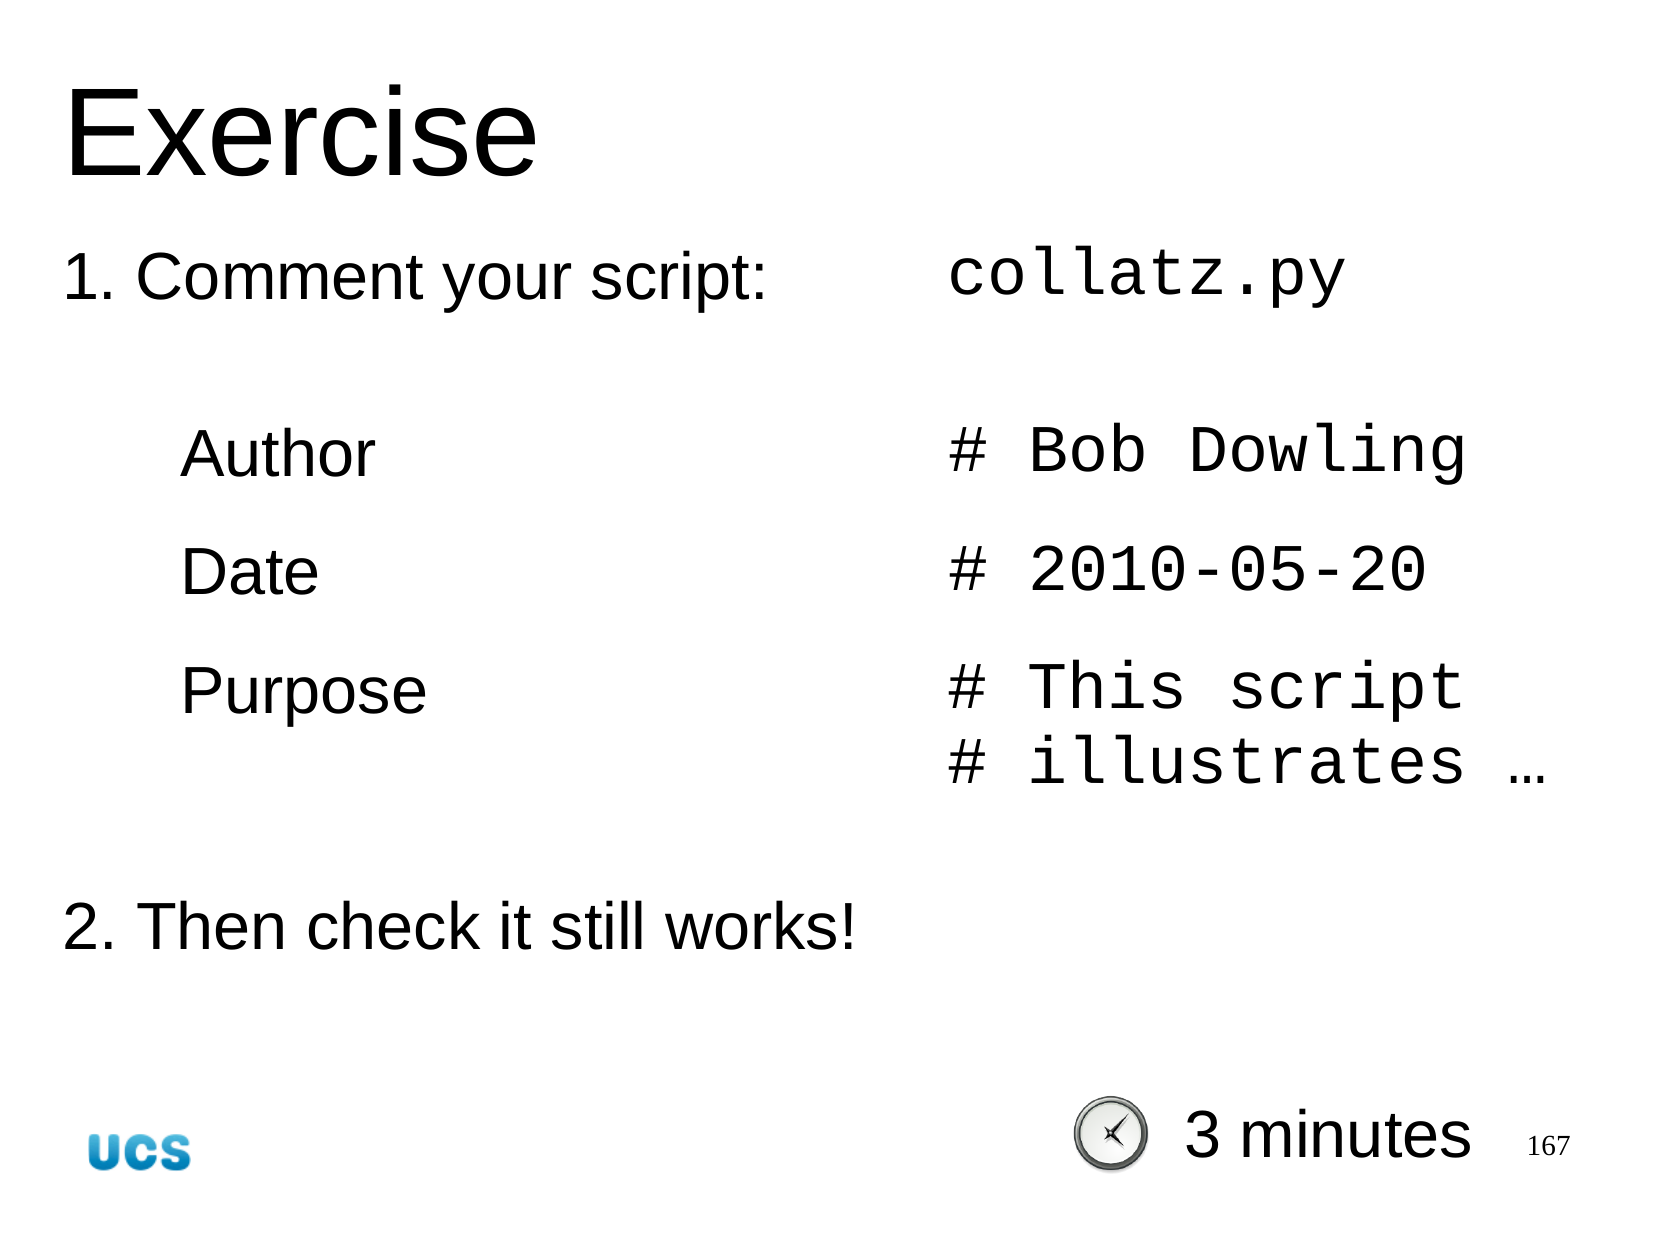

Exercise
1.	Comment your script:
collatz.py
Author
# Bob Dowling
Date
# 2010-05-20
Purpose
# This script
# illustrates …
2.	Then check it still works!
3 minutes
167